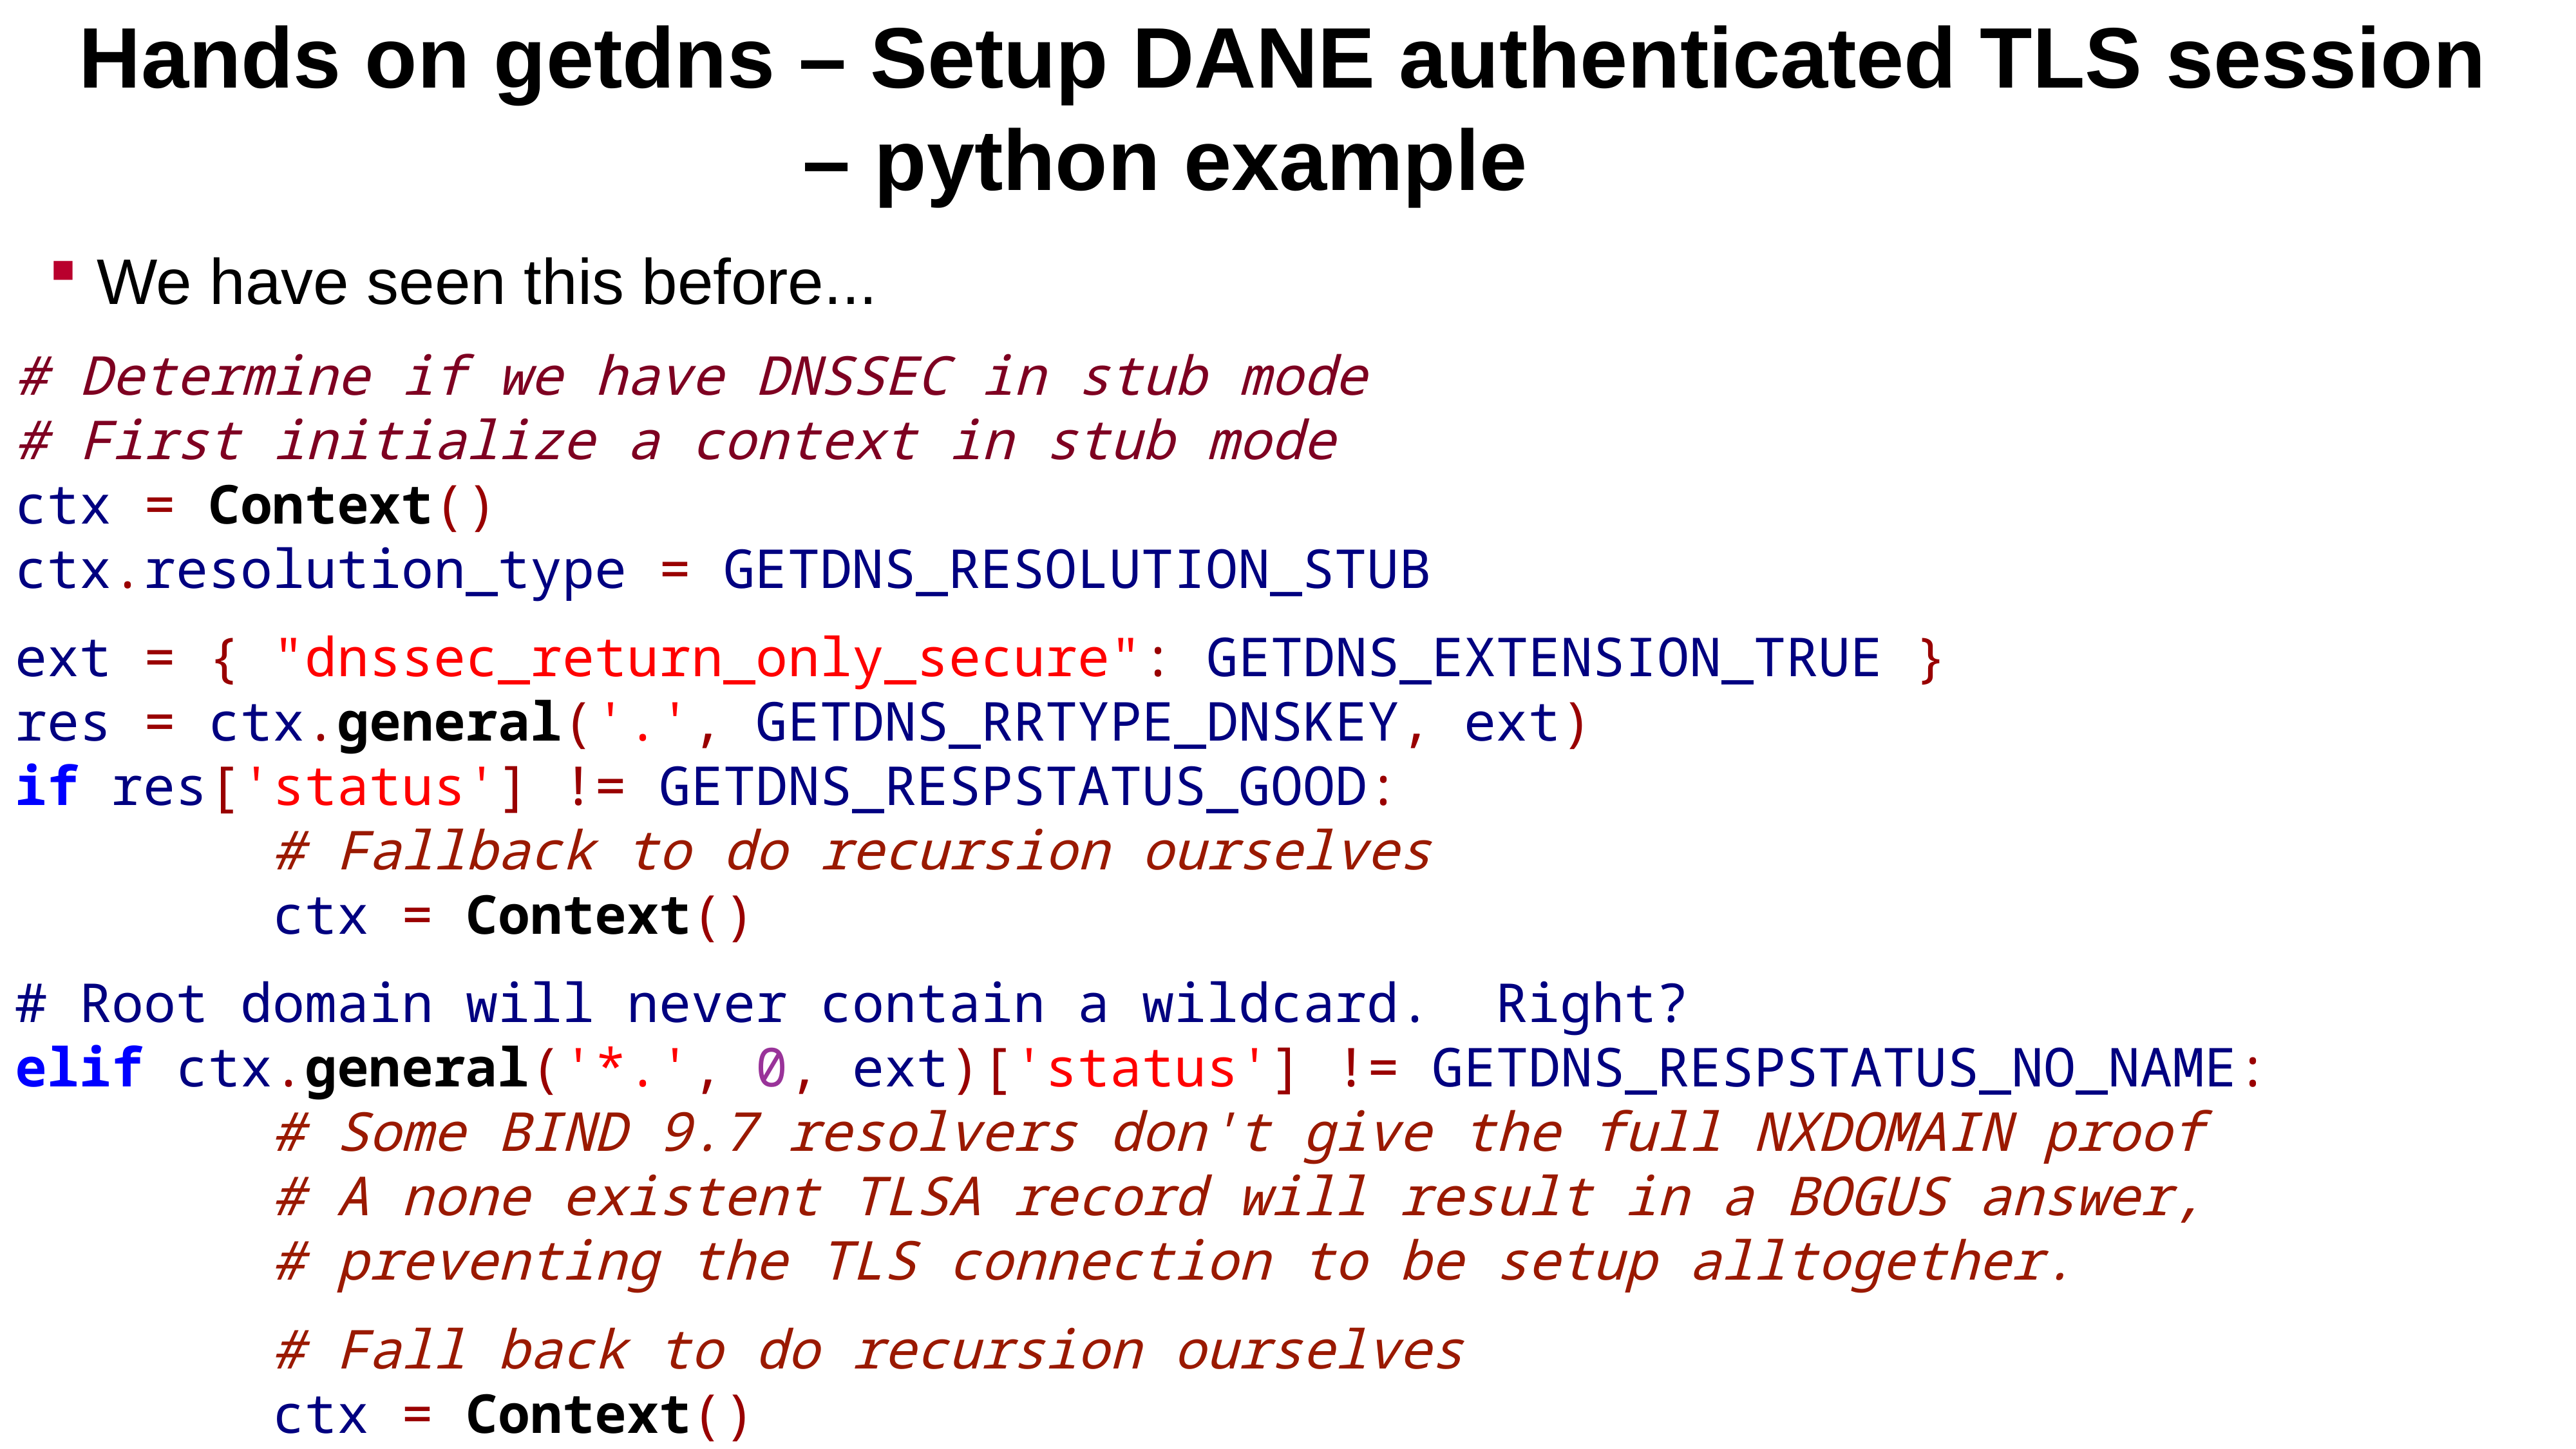

# Hands on getdns – Setup DANE authenticated TLS session – python example
We have seen this before...
# Determine if we have DNSSEC in stub mode # First initialize a context in stub mode ctx = Context() ctx.resolution_type = GETDNS_RESOLUTION_STUB
ext = { "dnssec_return_only_secure": GETDNS_EXTENSION_TRUE }
res = ctx.general('.', GETDNS_RRTYPE_DNSKEY, ext)
if res['status'] != GETDNS_RESPSTATUS_GOOD:
 # Fallback to do recursion ourselves
 ctx = Context()
# Root domain will never contain a wildcard. Right? elif ctx.general('*.', 0, ext)['status'] != GETDNS_RESPSTATUS_NO_NAME: # Some BIND 9.7 resolvers don't give the full NXDOMAIN proof # A none existent TLSA record will result in a BOGUS answer, # preventing the TLS connection to be setup alltogether.
 # Fall back to do recursion ourselves
 ctx = Context()